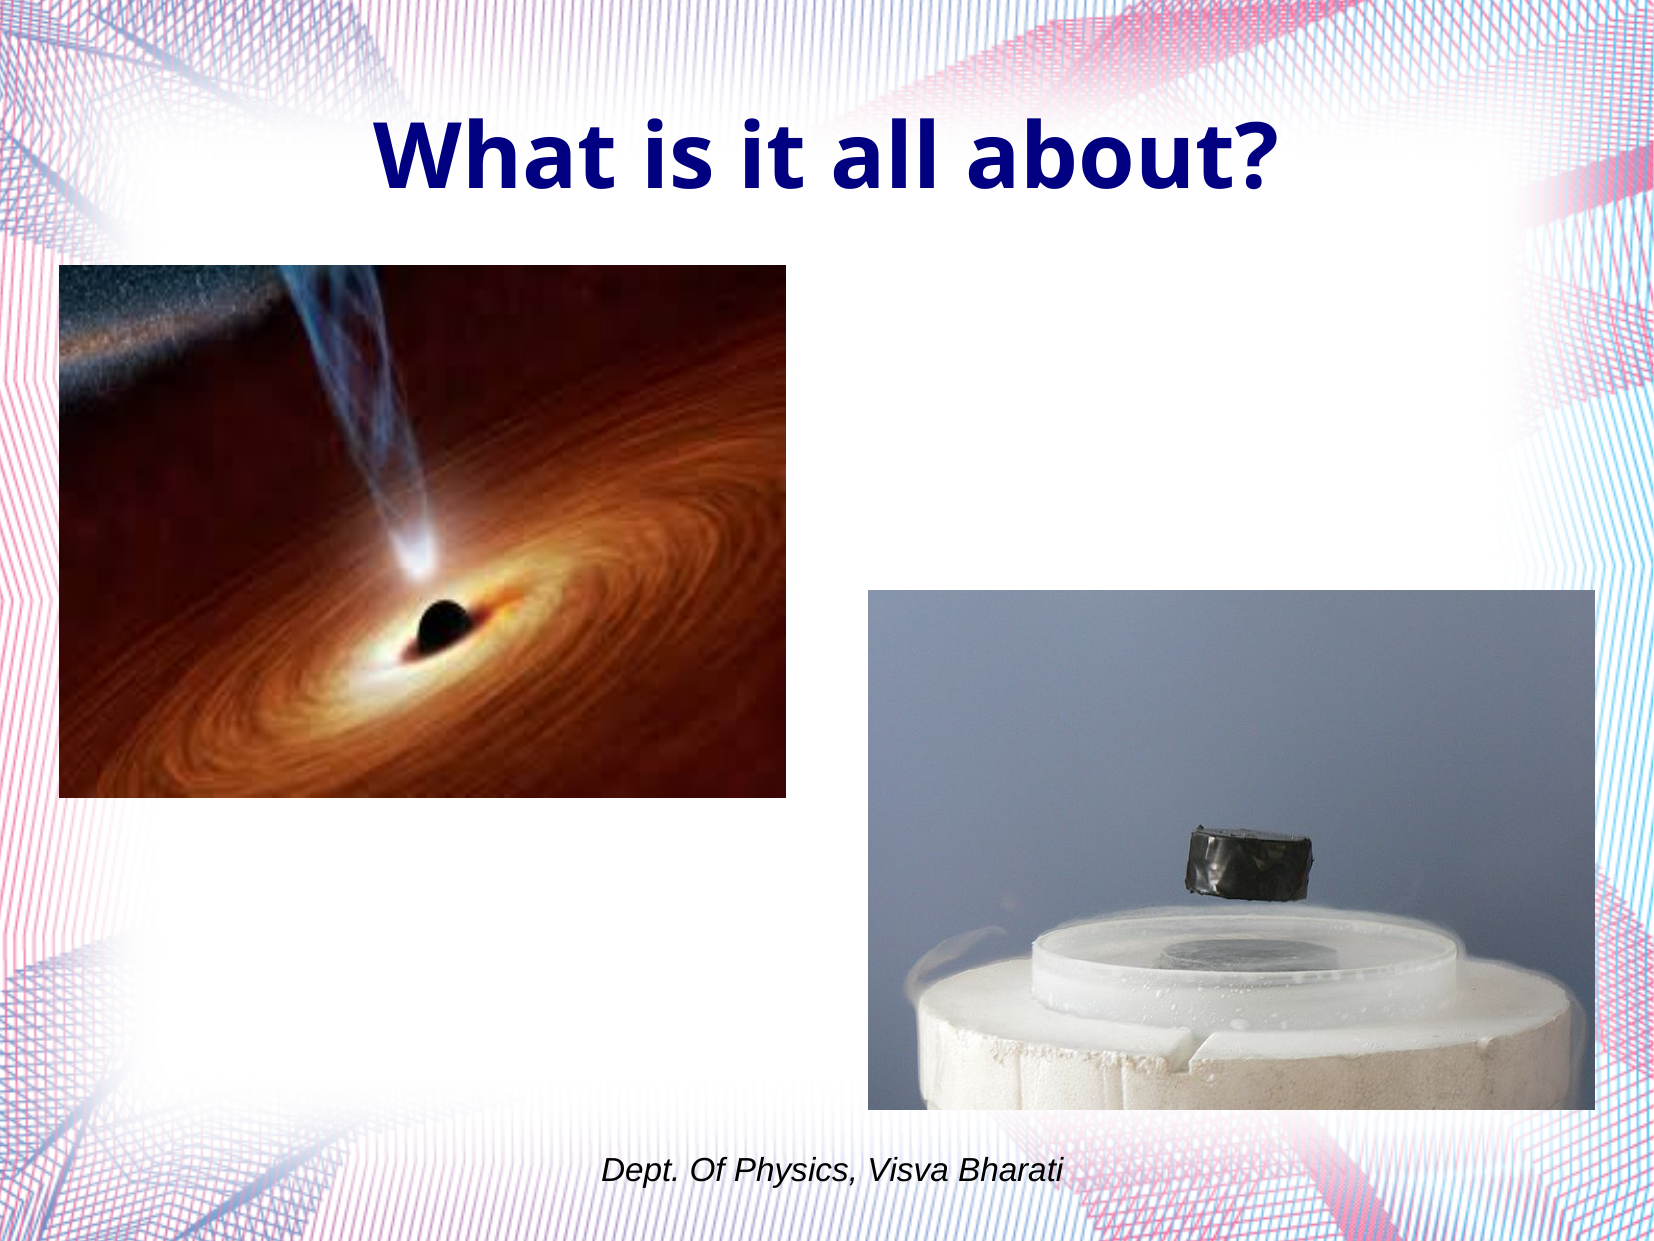

# What is it all about?
Dept. Of Physics, Visva Bharati